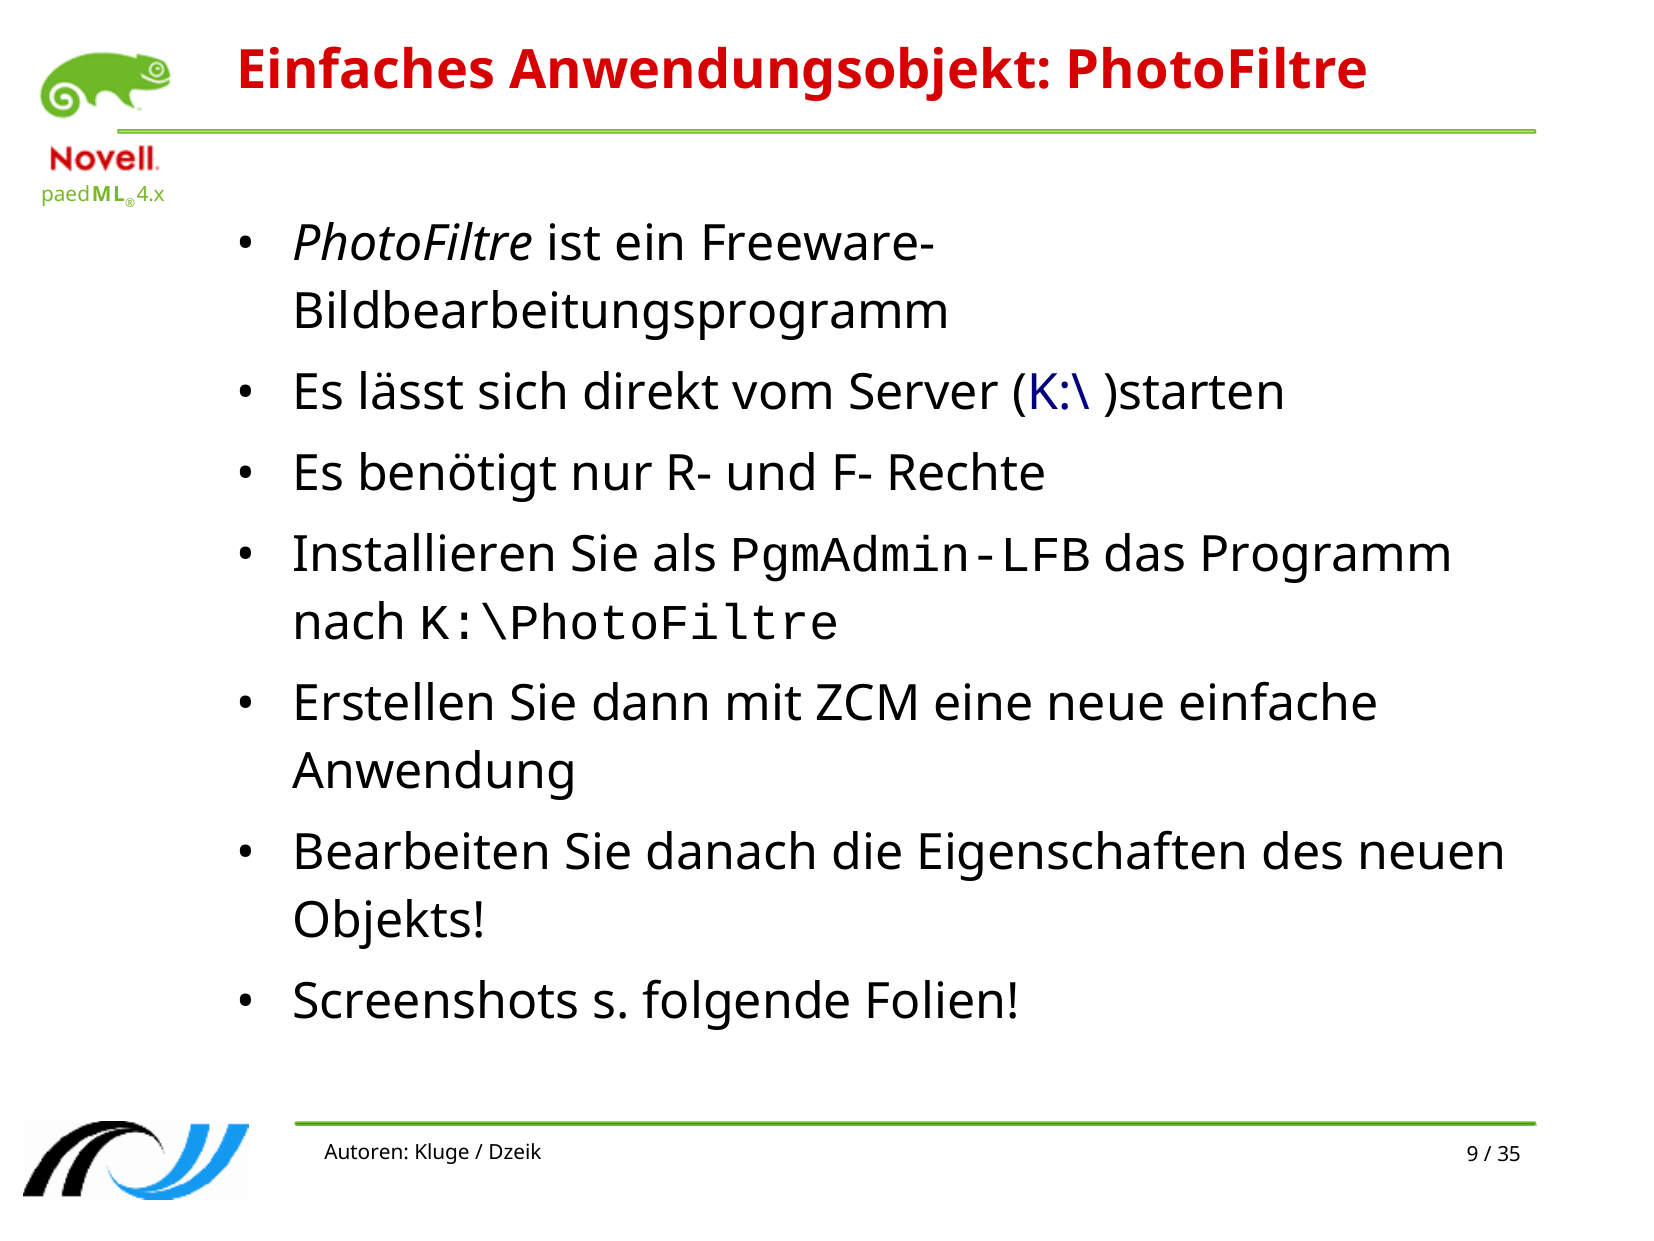

# Einfaches Anwendungsobjekt: PhotoFiltre
PhotoFiltre ist ein Freeware-Bildbearbeitungsprogramm
Es lässt sich direkt vom Server (K:\ )starten
Es benötigt nur R- und F- Rechte
Installieren Sie als PgmAdmin-LFB das Programm
nach K:\PhotoFiltre
Erstellen Sie dann mit ZCM eine neue einfache Anwendung
Bearbeiten Sie danach die Eigenschaften des neuen Objekts!
Screenshots s. folgende Folien!
Autoren: Kluge / Dzeik
9